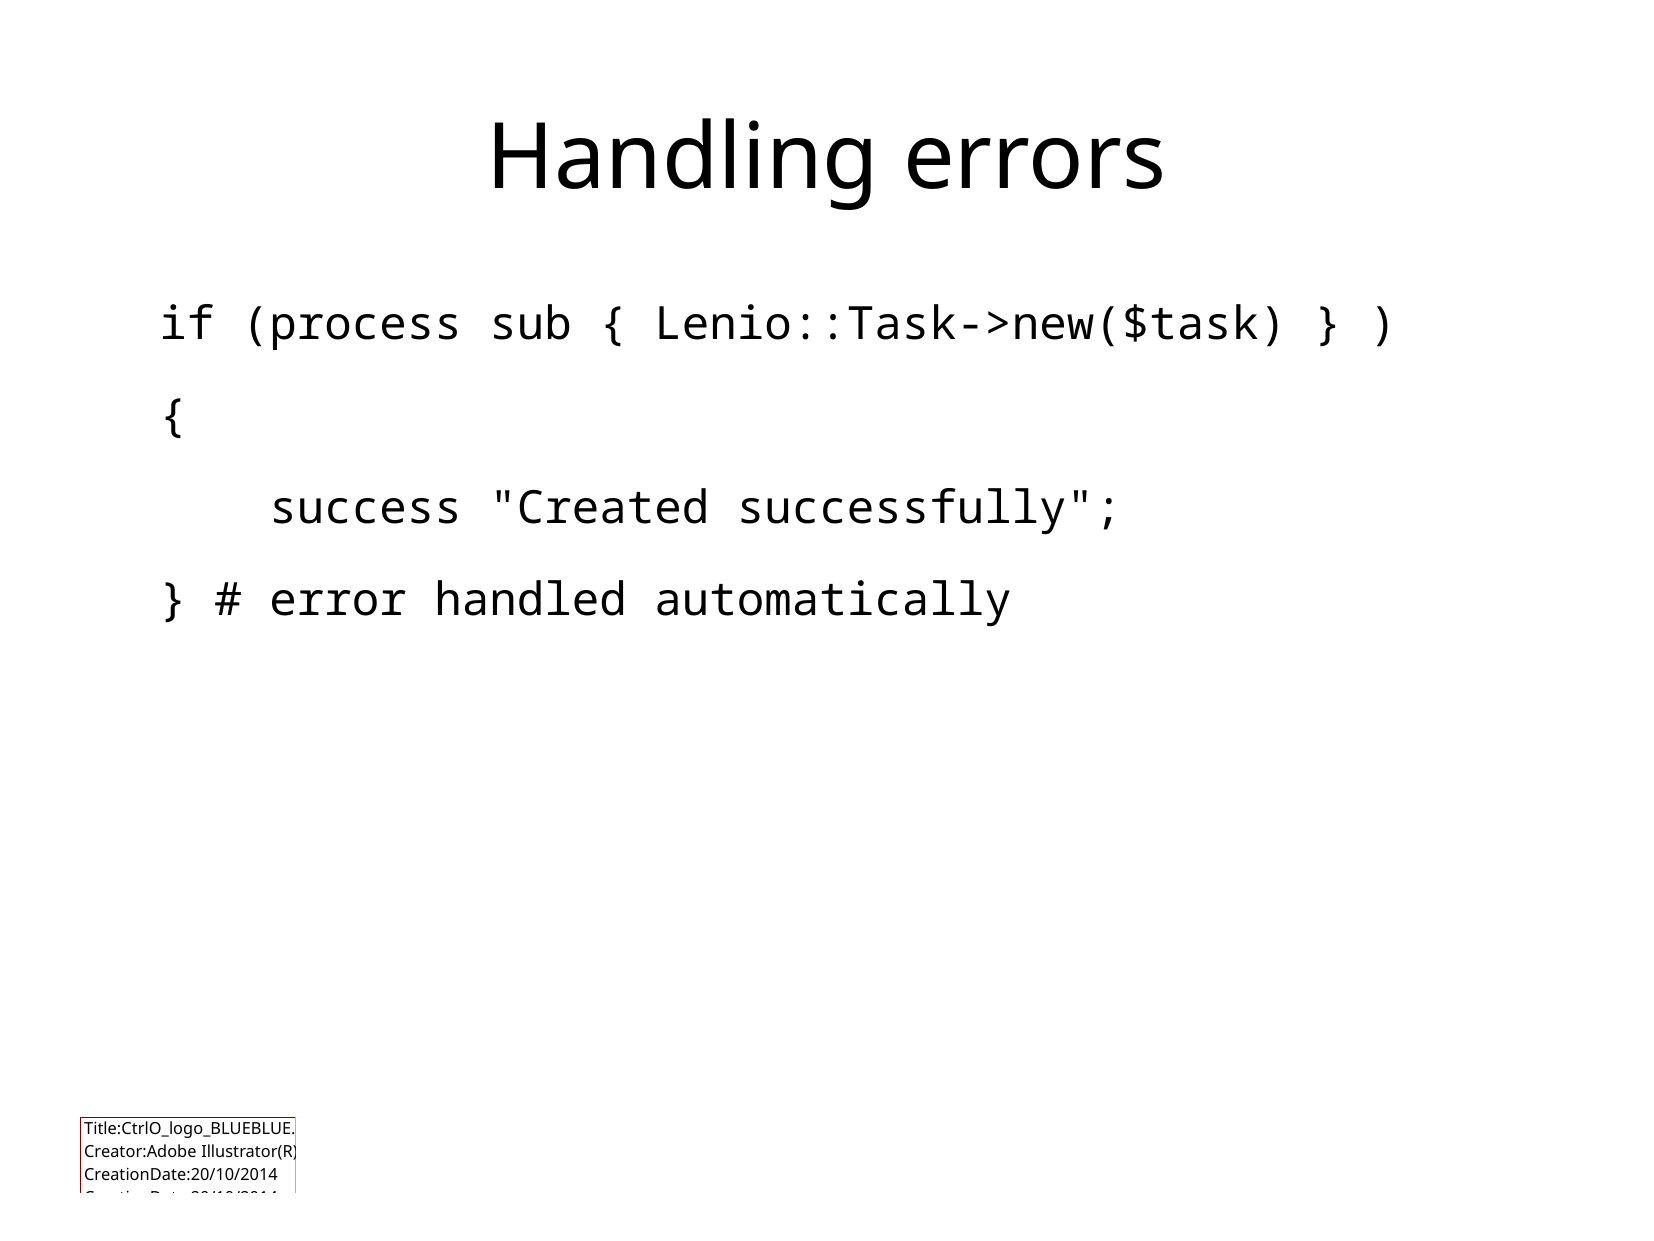

# Handling errors
if (process sub { Lenio::Task->new($task) } )
{
 success "Created successfully";
} # error handled automatically